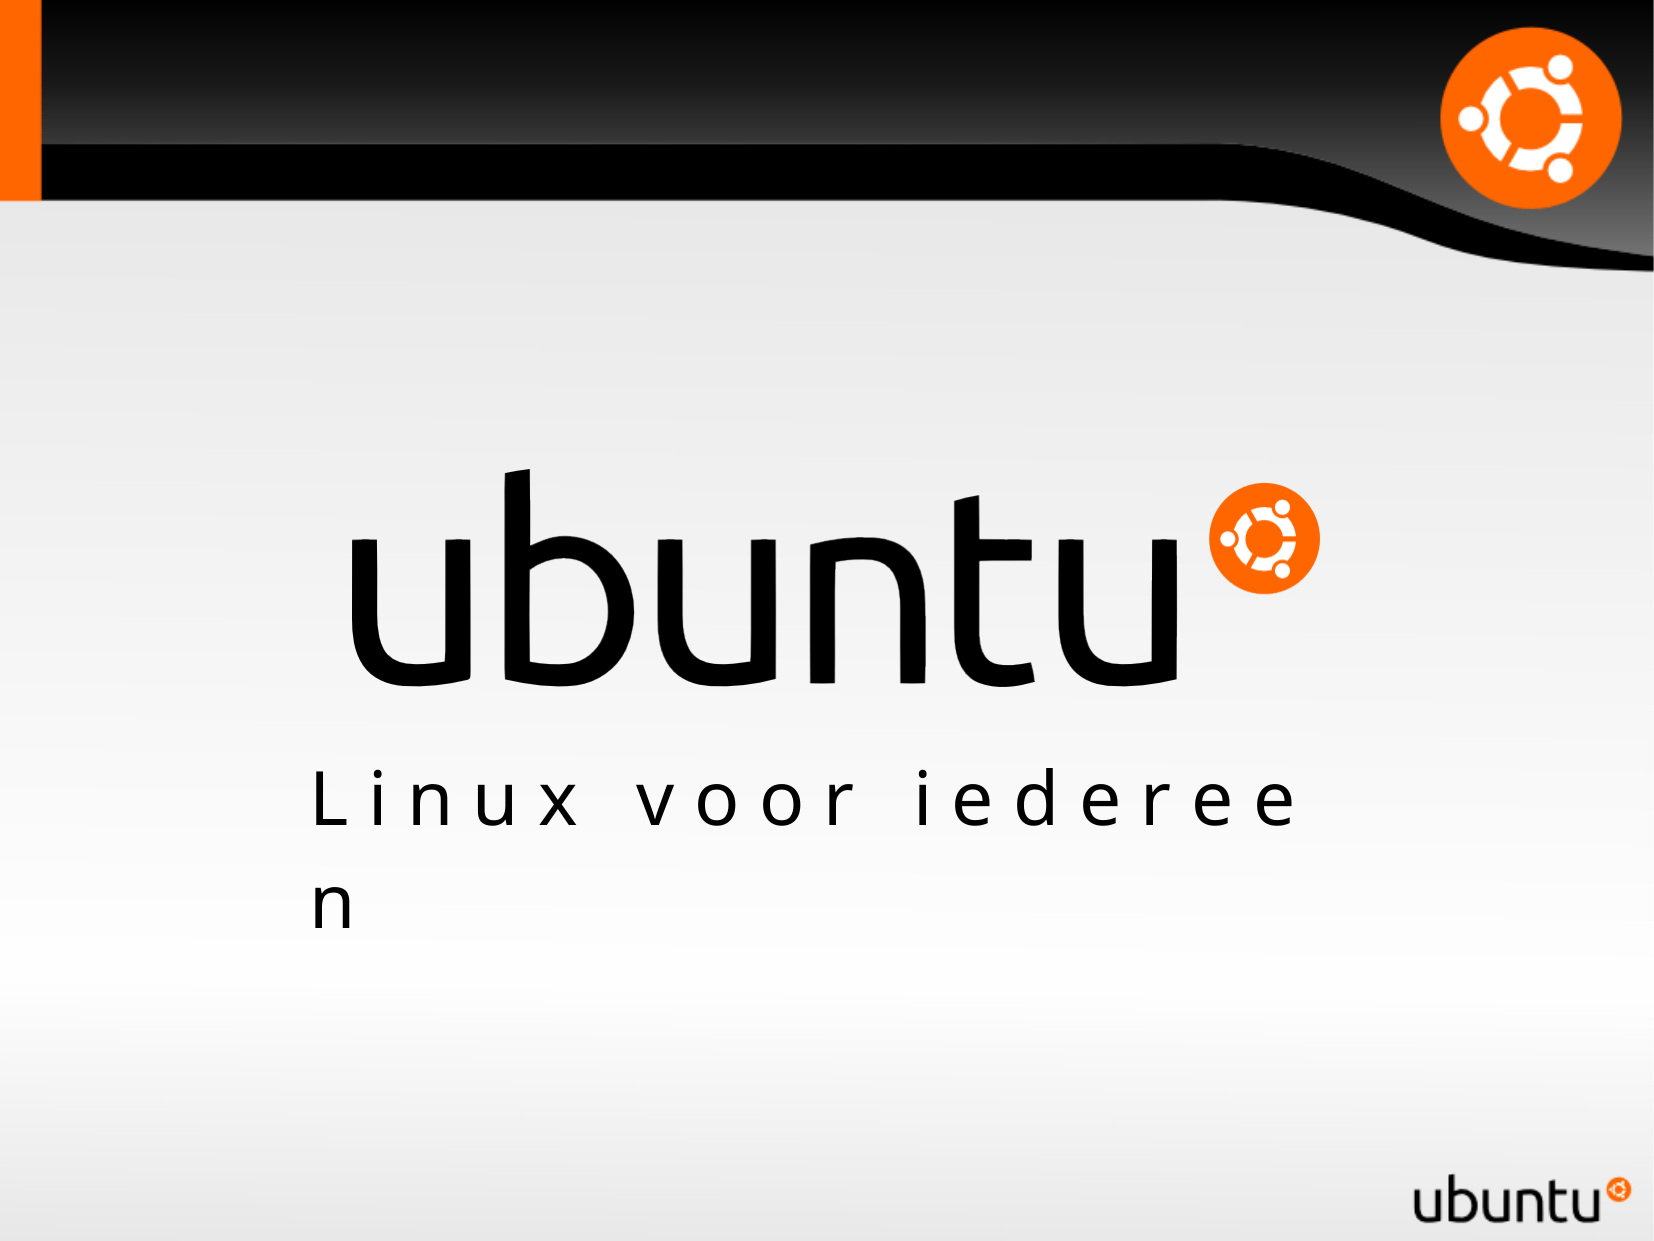

L i n u x v o o r i e d e r e e n